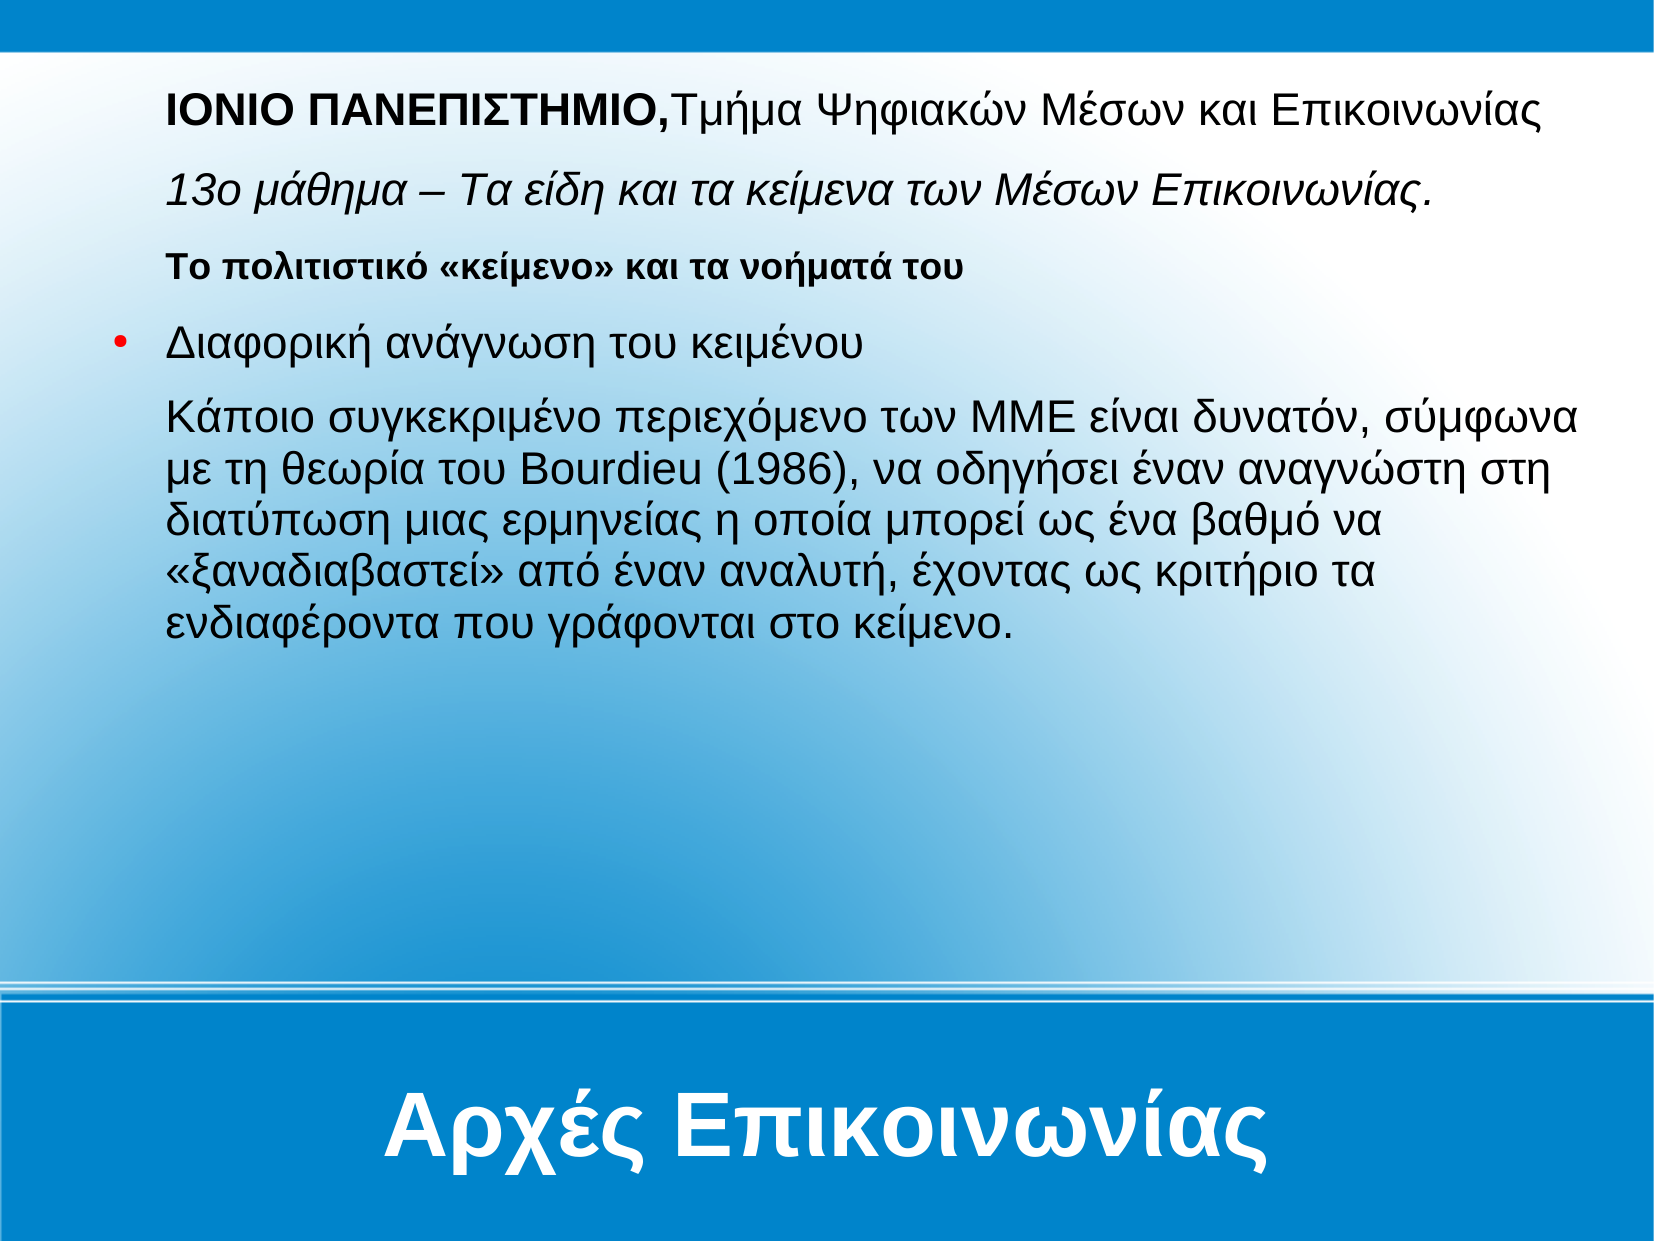

ΙΟΝΙΟ ΠΑΝΕΠΙΣΤΗΜΙΟ,Τμήμα Ψηφιακών Μέσων και Επικοινωνίας
13ο μάθημα – Τα είδη και τα κείμενα των Μέσων Επικοινωνίας.
Το πολιτιστικό «κείμενο» και τα νοήματά του
Διαφορική ανάγνωση του κειμένου
Κάποιο συγκεκριμένο περιεχόμενο των ΜΜΕ είναι δυνατόν, σύμφωνα με τη θεωρία του Bourdieu (1986), να οδηγήσει έναν αναγνώστη στη διατύπωση μιας ερμηνείας η οποία μπορεί ως ένα βαθμό να «ξαναδιαβαστεί» από έναν αναλυτή, έχοντας ως κριτήριο τα ενδιαφέροντα που γράφονται στο κείμενο.
# Αρχές Επικοινωνίας